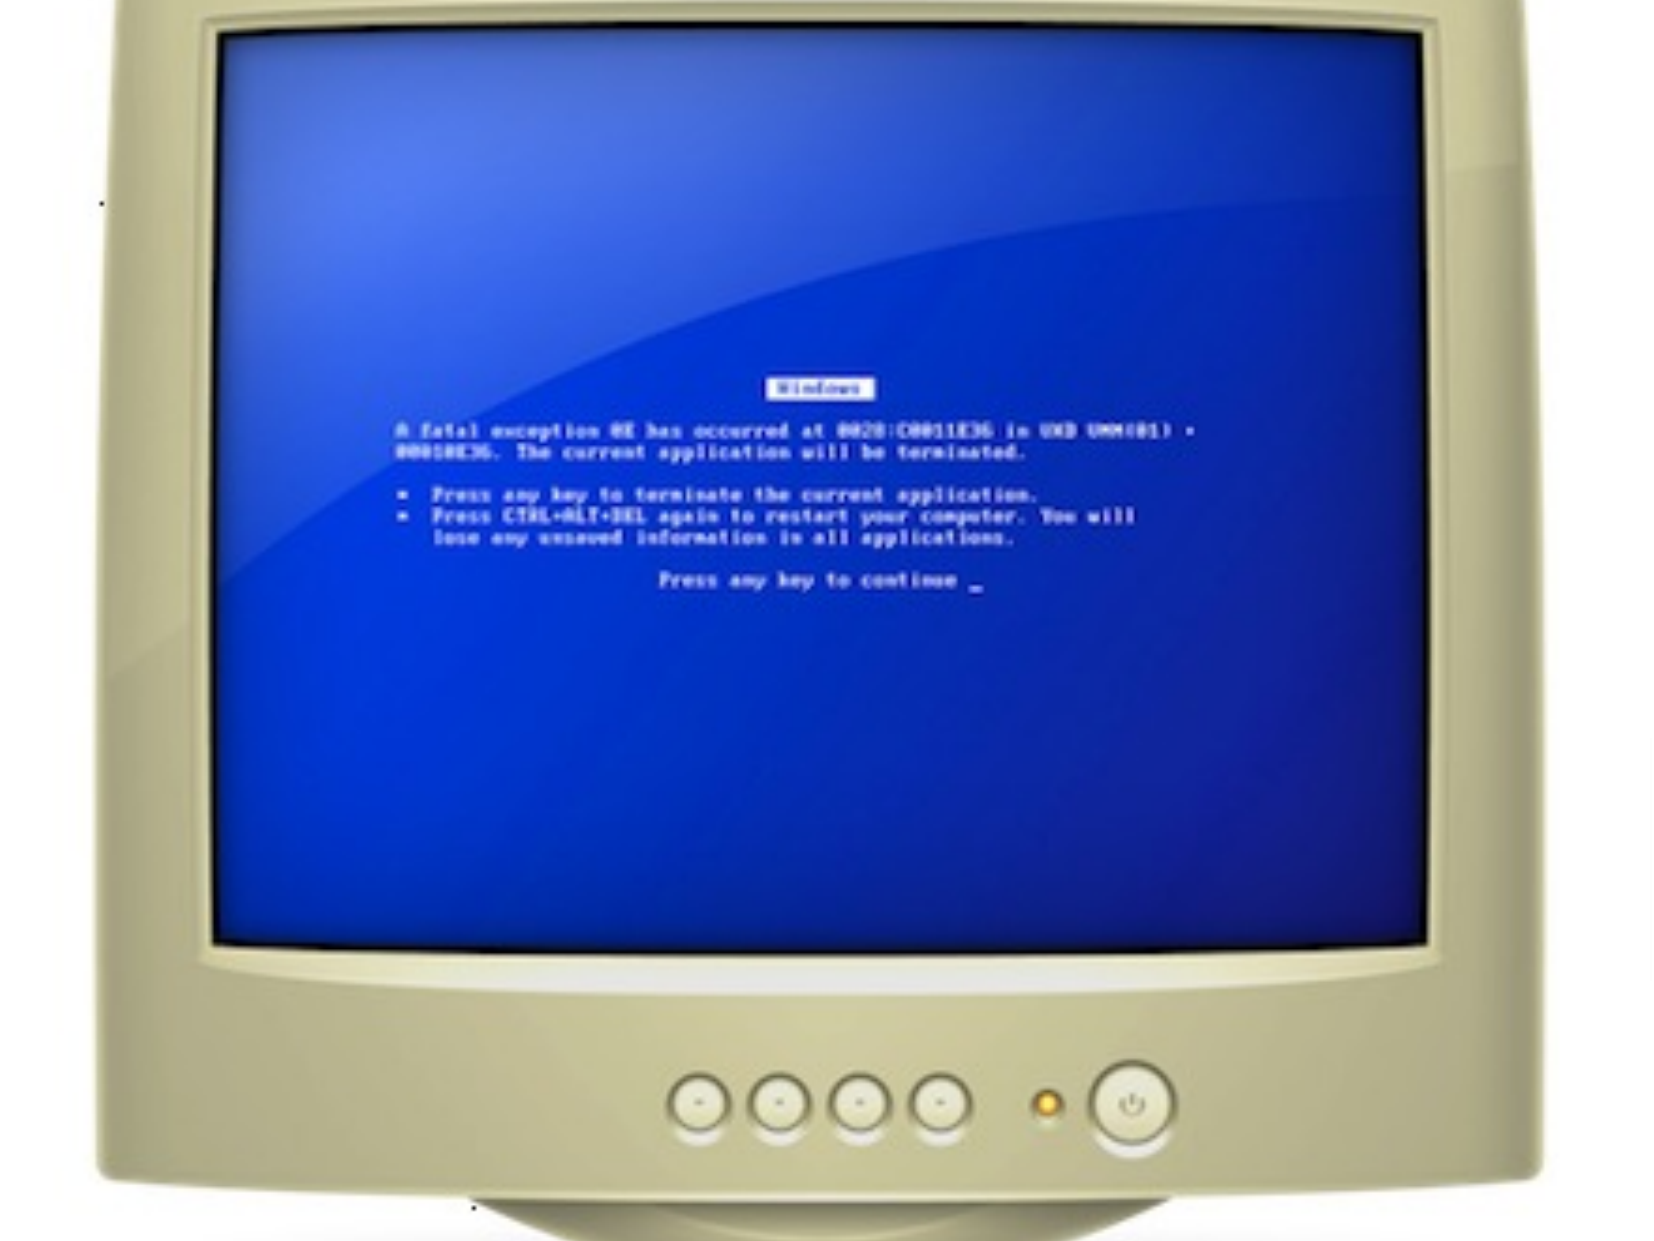

Embedded Software Isn’t Ready
# Run all code in a single address space
Trust all code
Monolithic image
All or nothing recovery
Watchdog timers
3